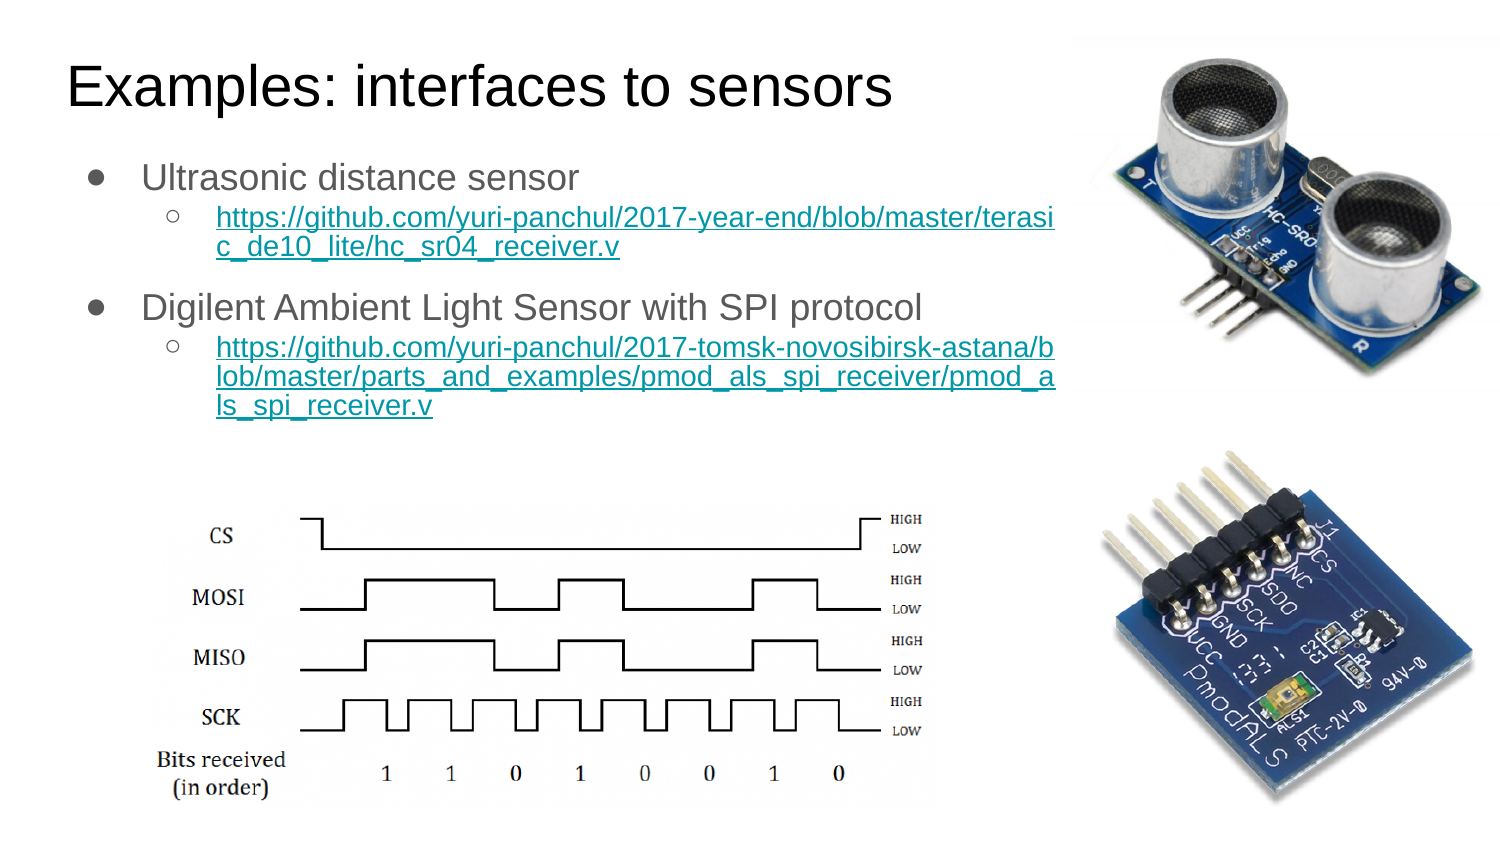

# Examples: interfaces to sensors
Ultrasonic distance sensor
https://github.com/yuri-panchul/2017-year-end/blob/master/terasic_de10_lite/hc_sr04_receiver.v
Digilent Ambient Light Sensor with SPI protocol
https://github.com/yuri-panchul/2017-tomsk-novosibirsk-astana/blob/master/parts_and_examples/pmod_als_spi_receiver/pmod_als_spi_receiver.v